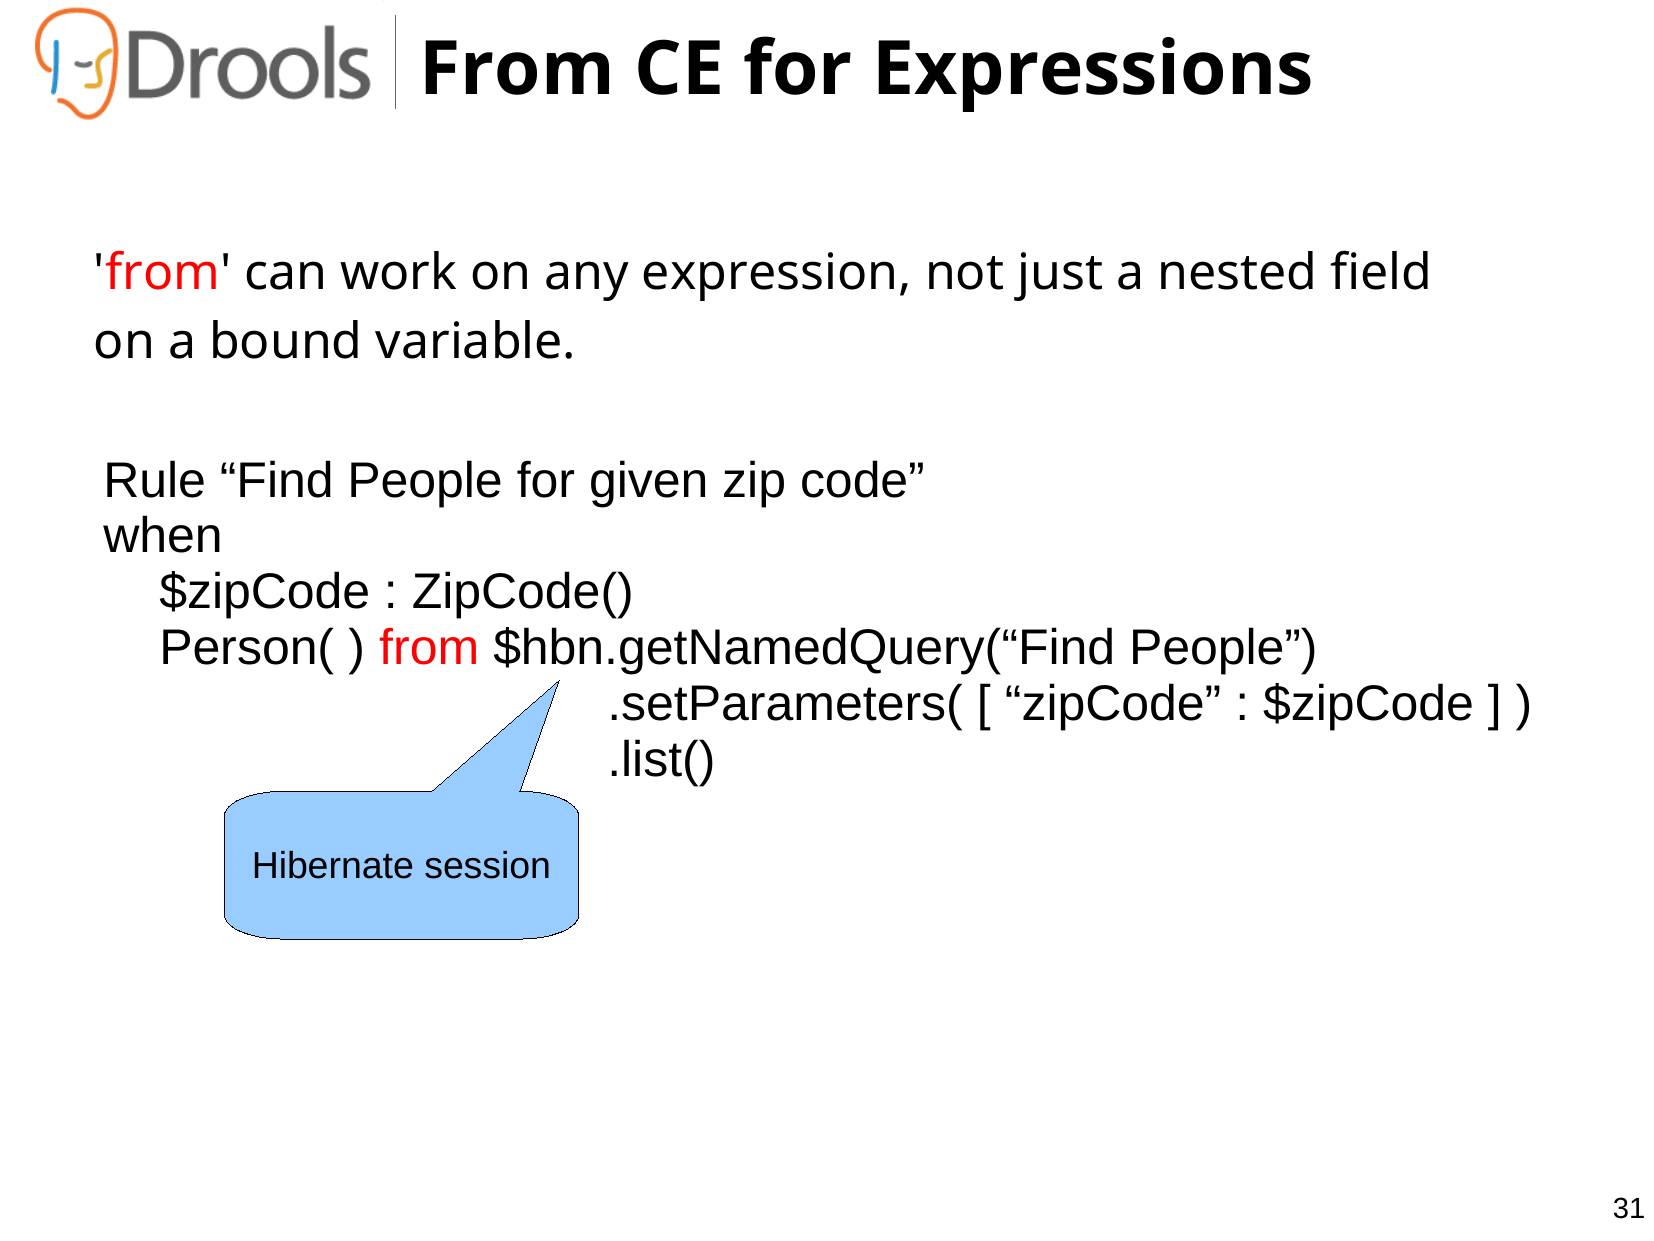

From CE for Expressions
# 'from' can work on any expression, not just a nested field on a bound variable.
Rule “Find People for given zip code”
when
 $zipCode : ZipCode()
 Person( ) from $hbn.getNamedQuery(“Find People”)
 .setParameters( [ “zipCode” : $zipCode ] )
 .list()
Hibernate session